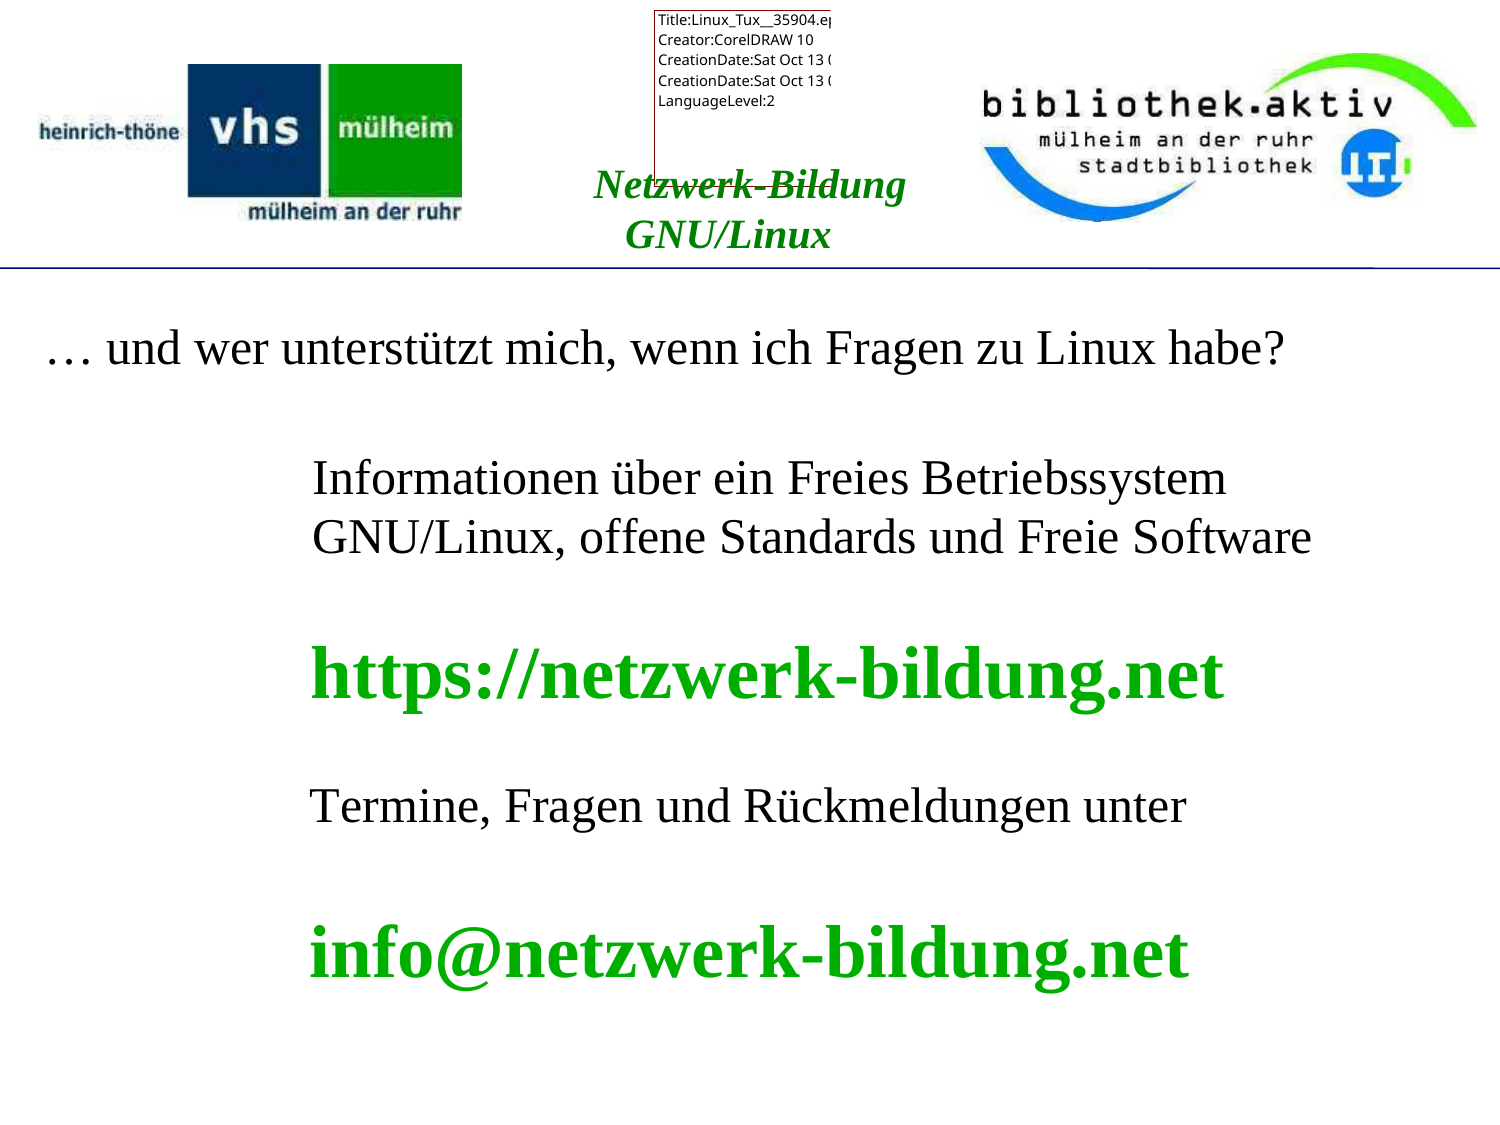

Netzwerk-Bildung
 GNU/Linux
… und wer unterstützt mich, wenn ich Fragen zu Linux habe?
Informationen über ein Freies Betriebssystem GNU/Linux, offene Standards und Freie Software
https://netzwerk-bildung.net
Termine, Fragen und Rückmeldungen unter
info@netzwerk-bildung.net